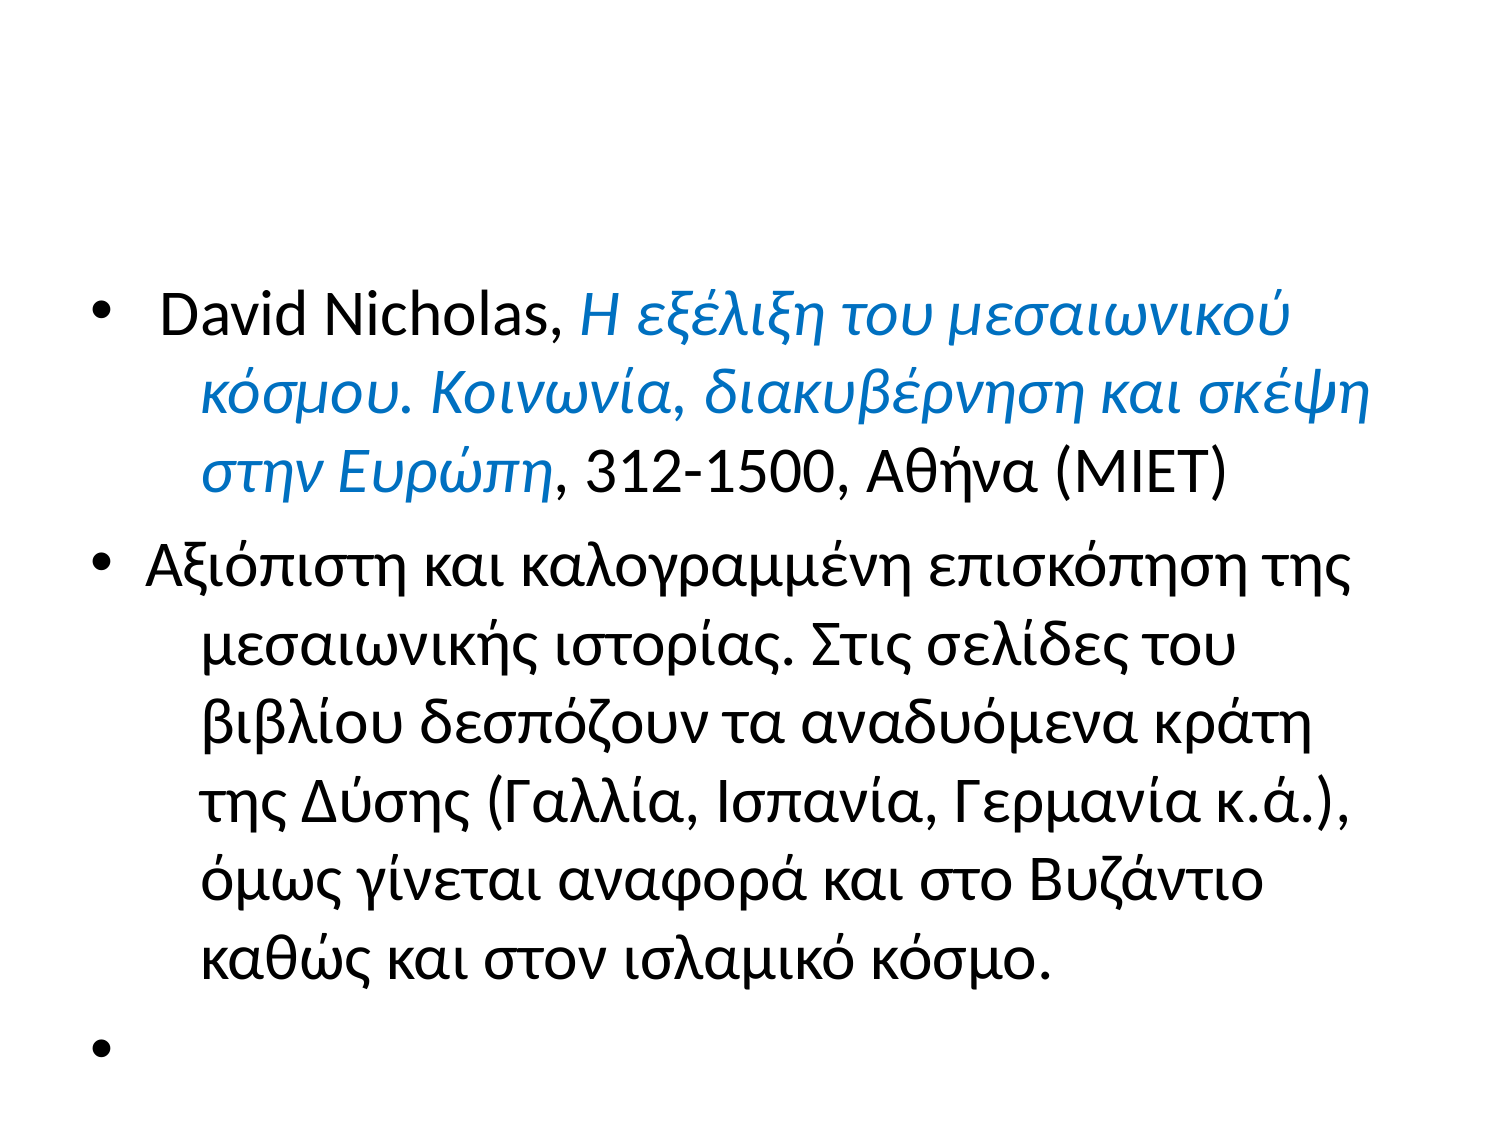

#
 David Nicholas, Η εξέλιξη του μεσαιωνικού κόσμου. Κοινωνία, διακυβέρνηση και σκέψη στην Ευρώπη, 312-1500, Αθήνα (ΜΙΕΤ)
Αξιόπιστη και καλογραμμένη επισκόπηση της μεσαιωνικής ιστορίας. Στις σελίδες του βιβλίου δεσπόζουν τα αναδυόμενα κράτη της Δύσης (Γαλλία, Ισπανία, Γερμανία κ.ά.), όμως γίνεται αναφορά και στο Βυζάντιο καθώς και στον ισλαμικό κόσμο.